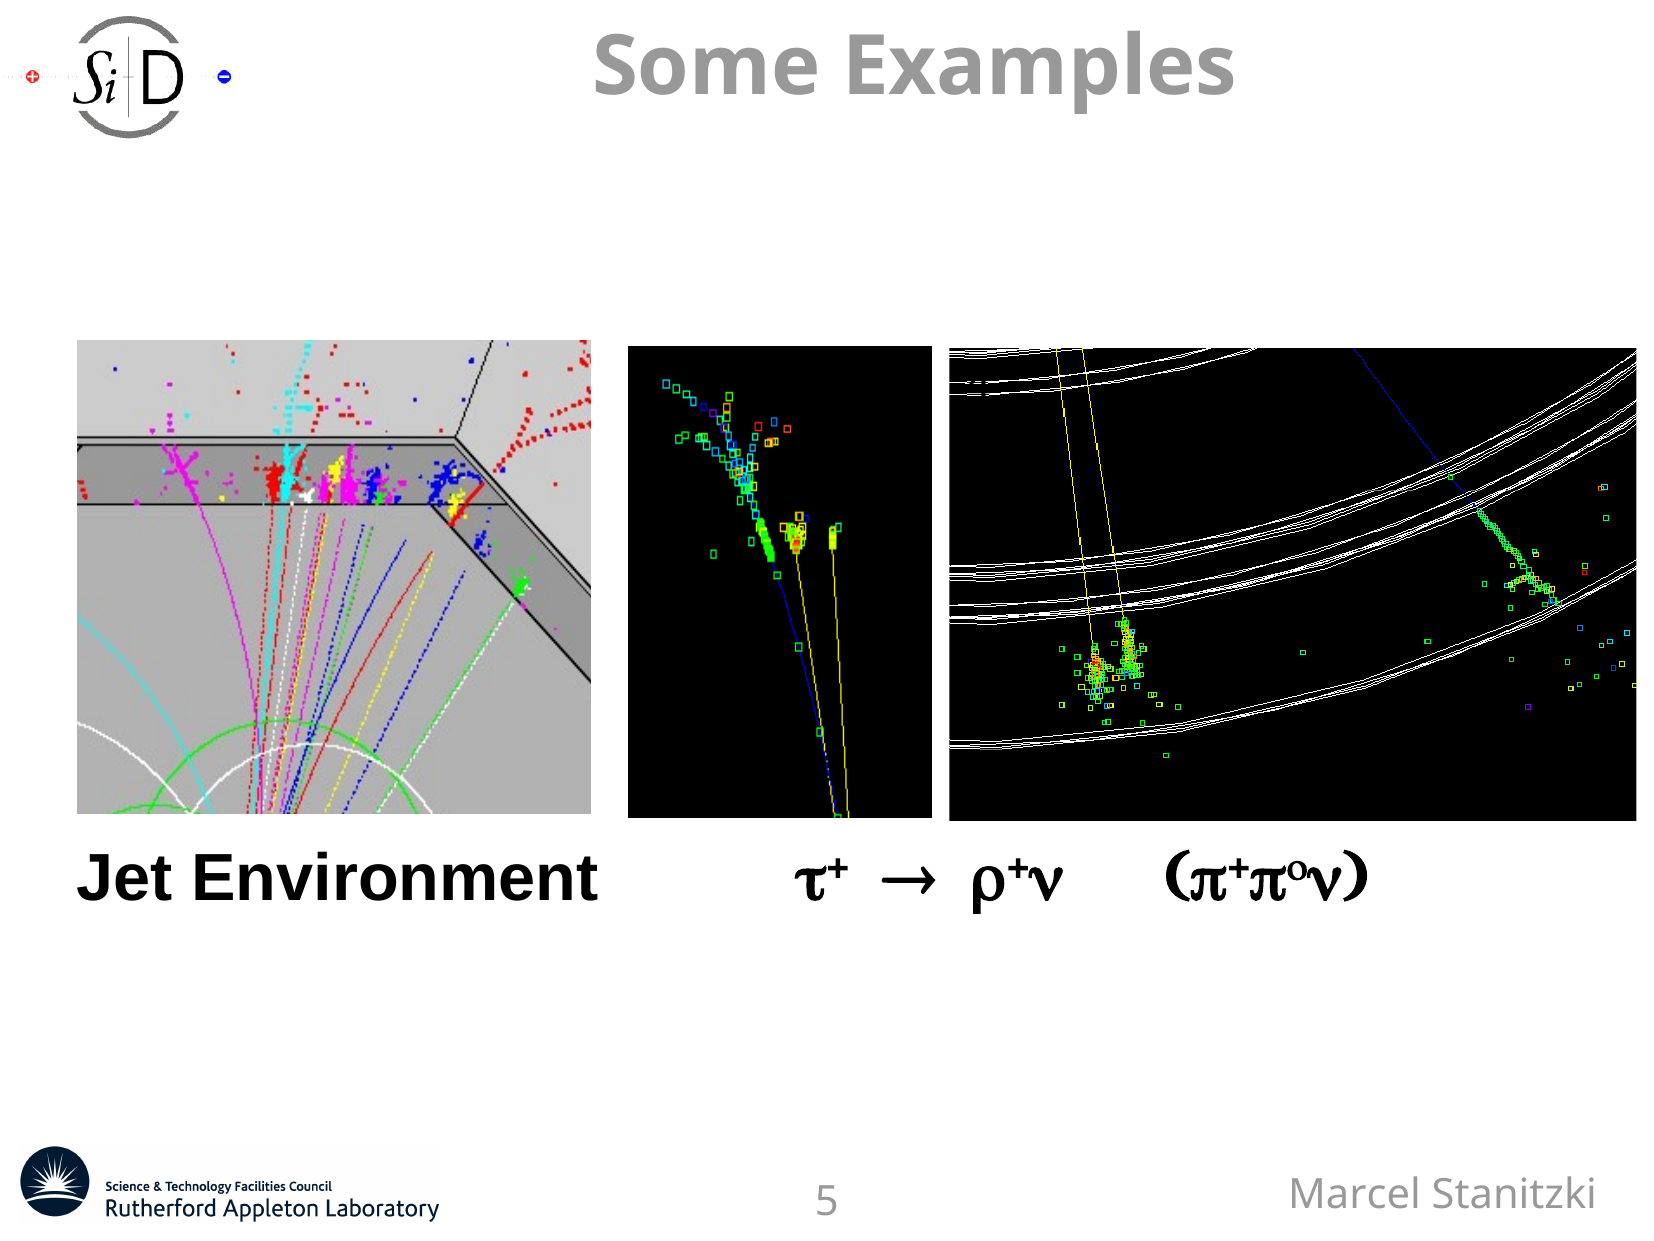

# Some Examples
4
Jet Environment
+  + (+o)